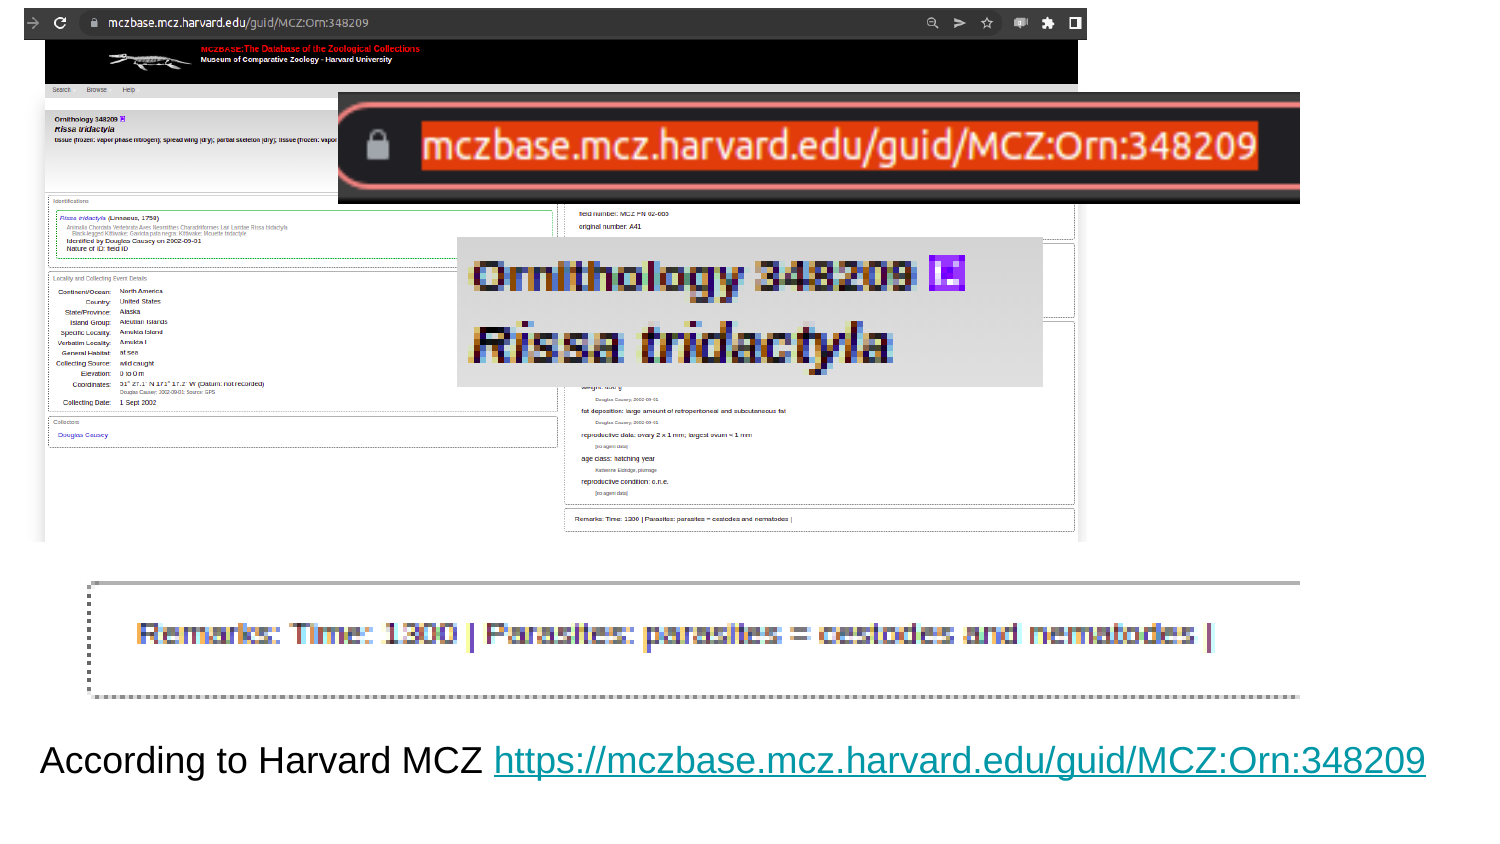

Location
Amukta Island
Lat: 51.45166667
Lon: -171.2866667
collected_at
classified_as
parasite of
RO_0002444
Specimen/
Individual/
Occurrence
Specimen/
Individual/
Occurrence
According to Harvard MCZ https://mczbase.mcz.harvard.edu/guid/MCZ:Orn:348209